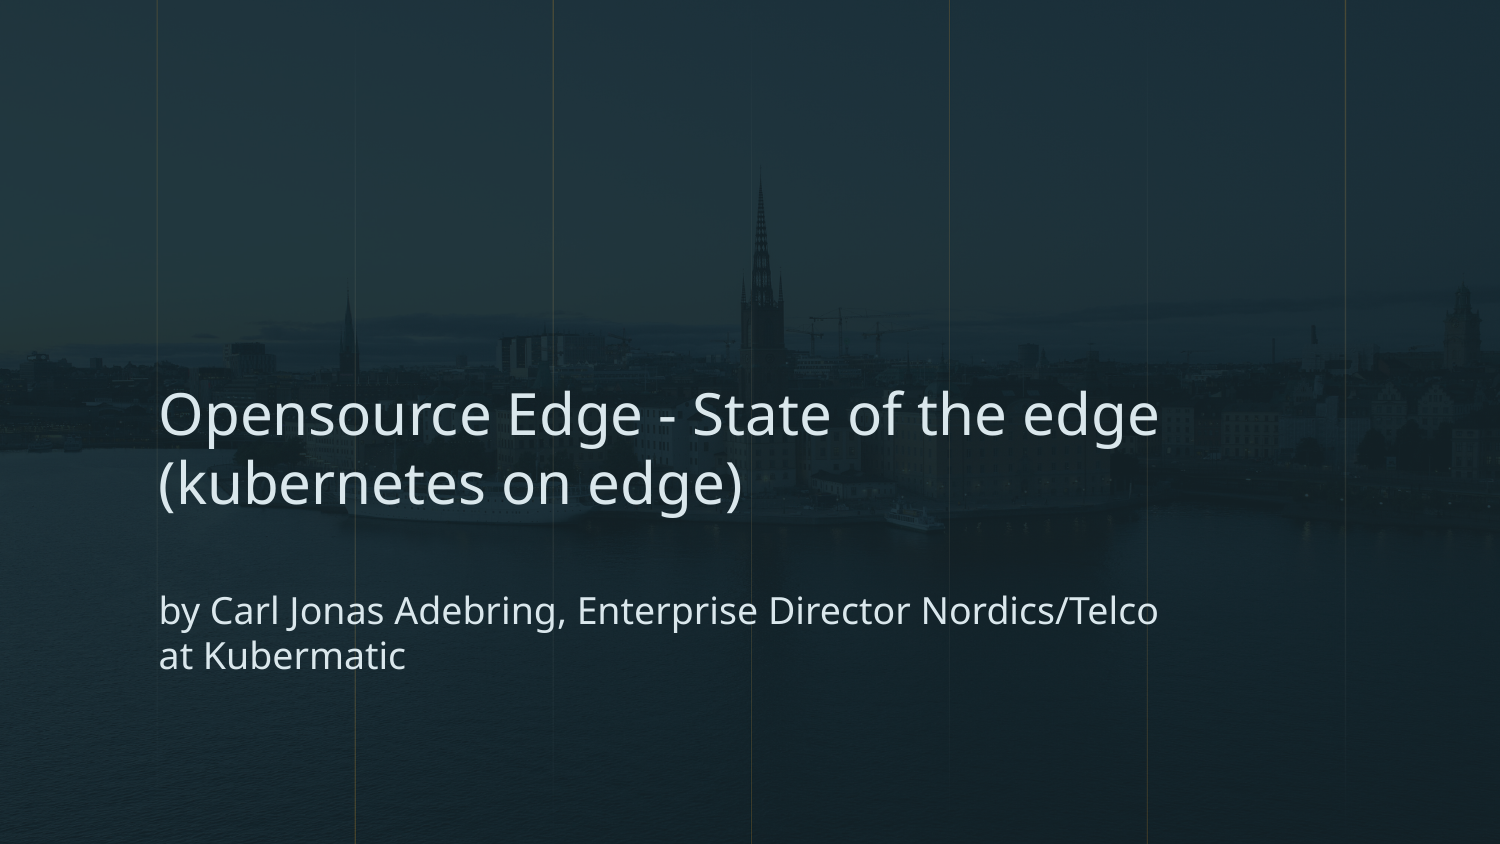

Opensource Edge - State of the edge (kubernetes on edge)
by Carl Jonas Adebring, Enterprise Director Nordics/Telco at Kubermatic